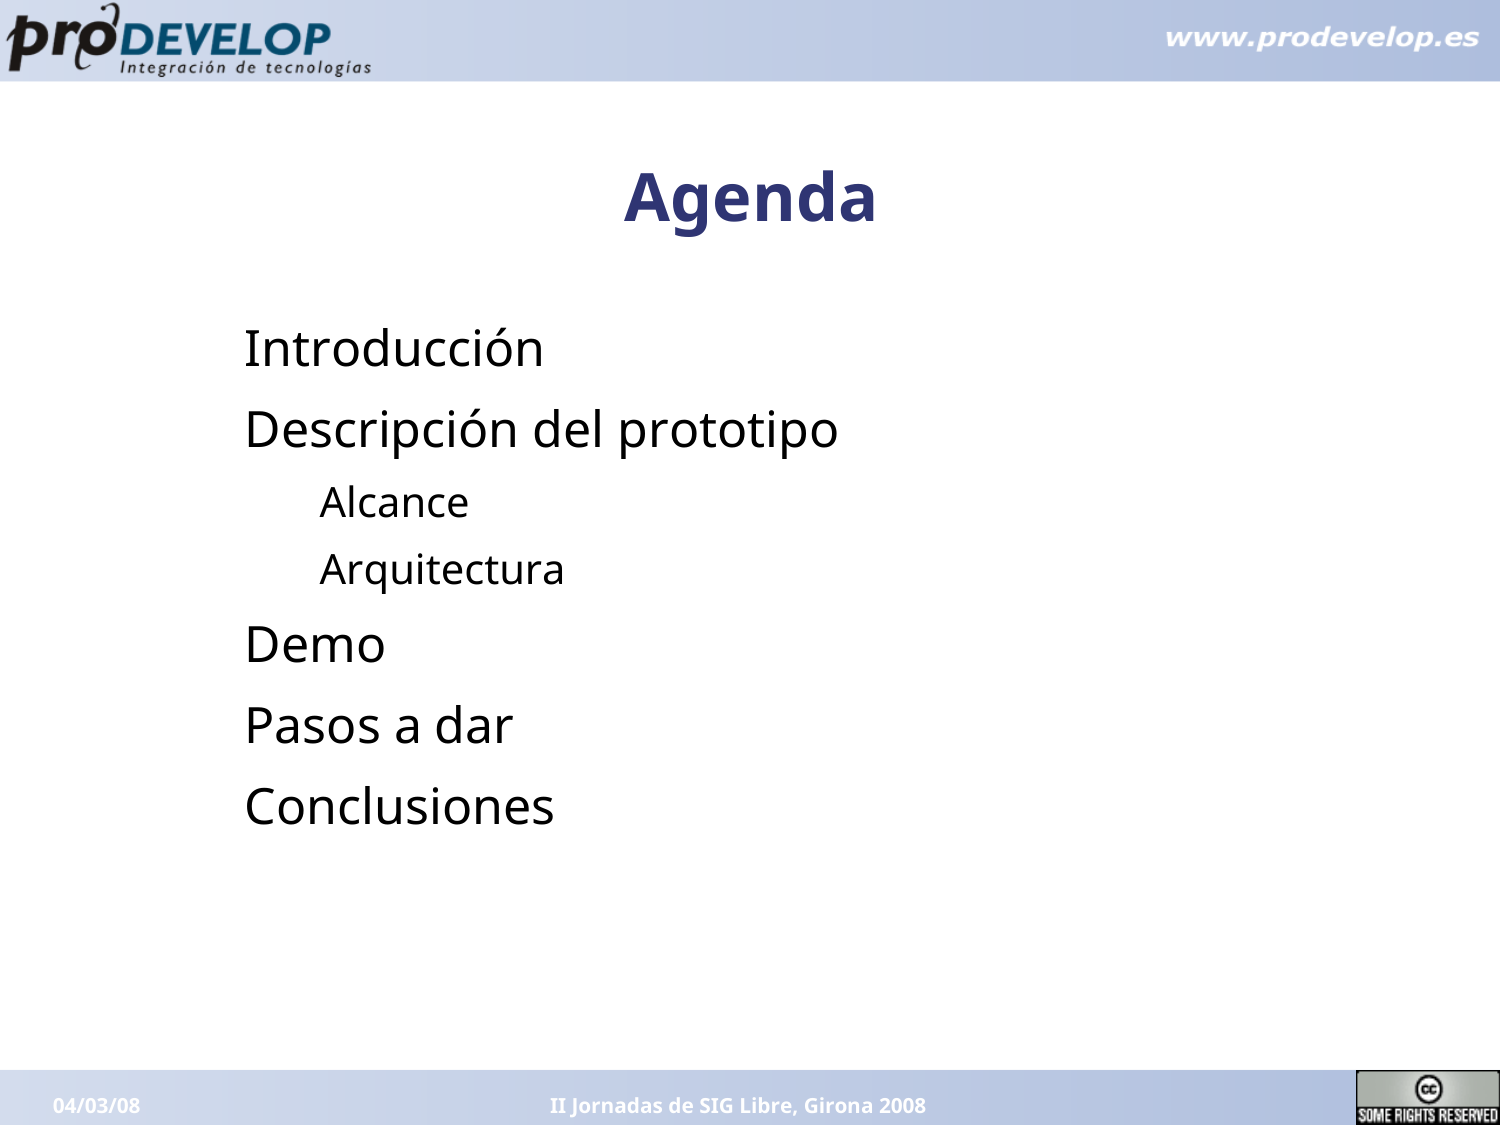

# Agenda
Introducción
Descripción del prototipo
Alcance
Arquitectura
Demo
Pasos a dar
Conclusiones
25/10/2006
2
Plan Difusión Interna gvSIG v. 2.0